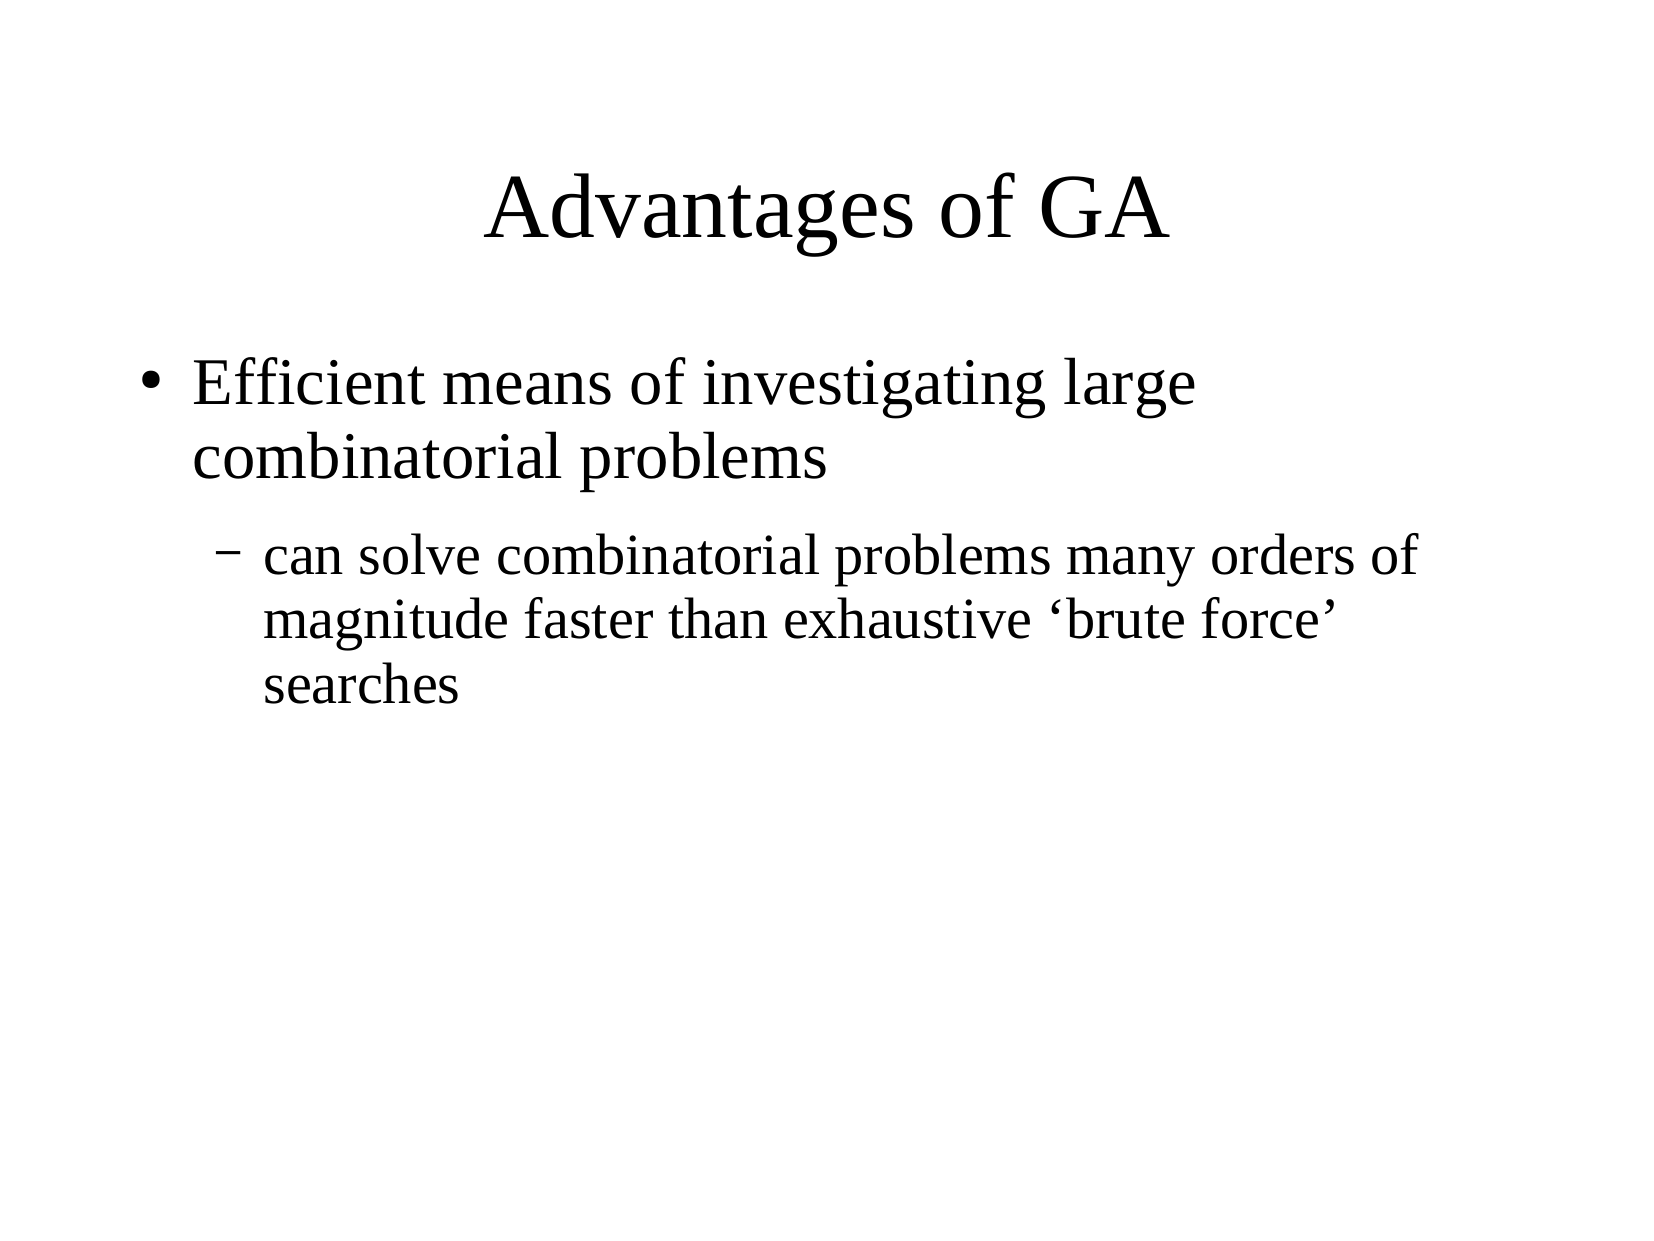

# Advantages of GA
Efficient means of investigating large combinatorial problems
can solve combinatorial problems many orders of magnitude faster than exhaustive ‘brute force’ searches